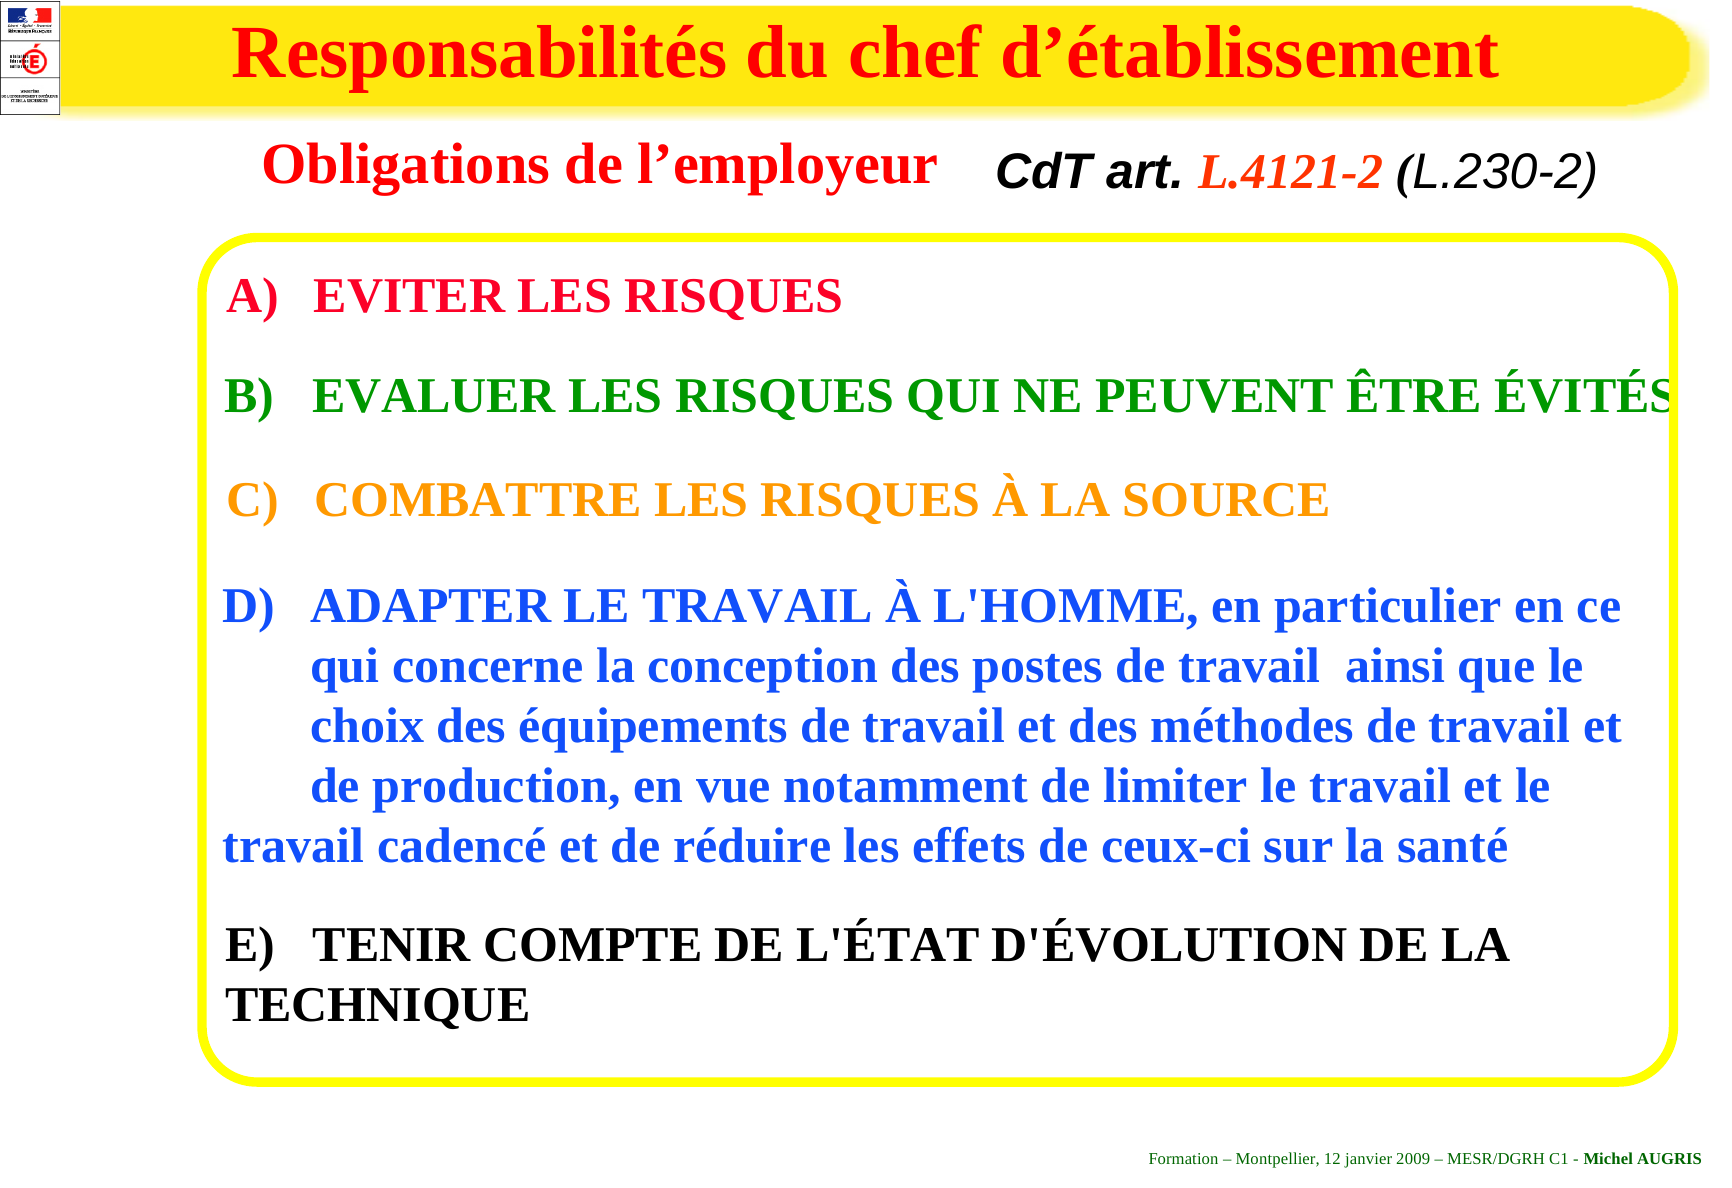

Responsabilités du chef d’établissement
Obligations de l’employeur
CdT art. L.4121-2 (L.230-2)
A)	EVITER LES RISQUES
B)	EVALUER LES RISQUES QUI NE PEUVENT ÊTRE ÉVITÉS
C)	COMBATTRE LES RISQUES À LA SOURCE
D) 	ADAPTER LE TRAVAIL À L'HOMME, en particulier en ce 	qui concerne la conception des postes de travail ainsi que le 	choix des équipements de travail et des méthodes de travail et 	de production, en vue notamment de limiter le travail et le 	travail cadencé et de réduire les effets de ceux-ci sur la santé
E) 	TENIR COMPTE DE L'ÉTAT D'ÉVOLUTION DE LA 	TECHNIQUE